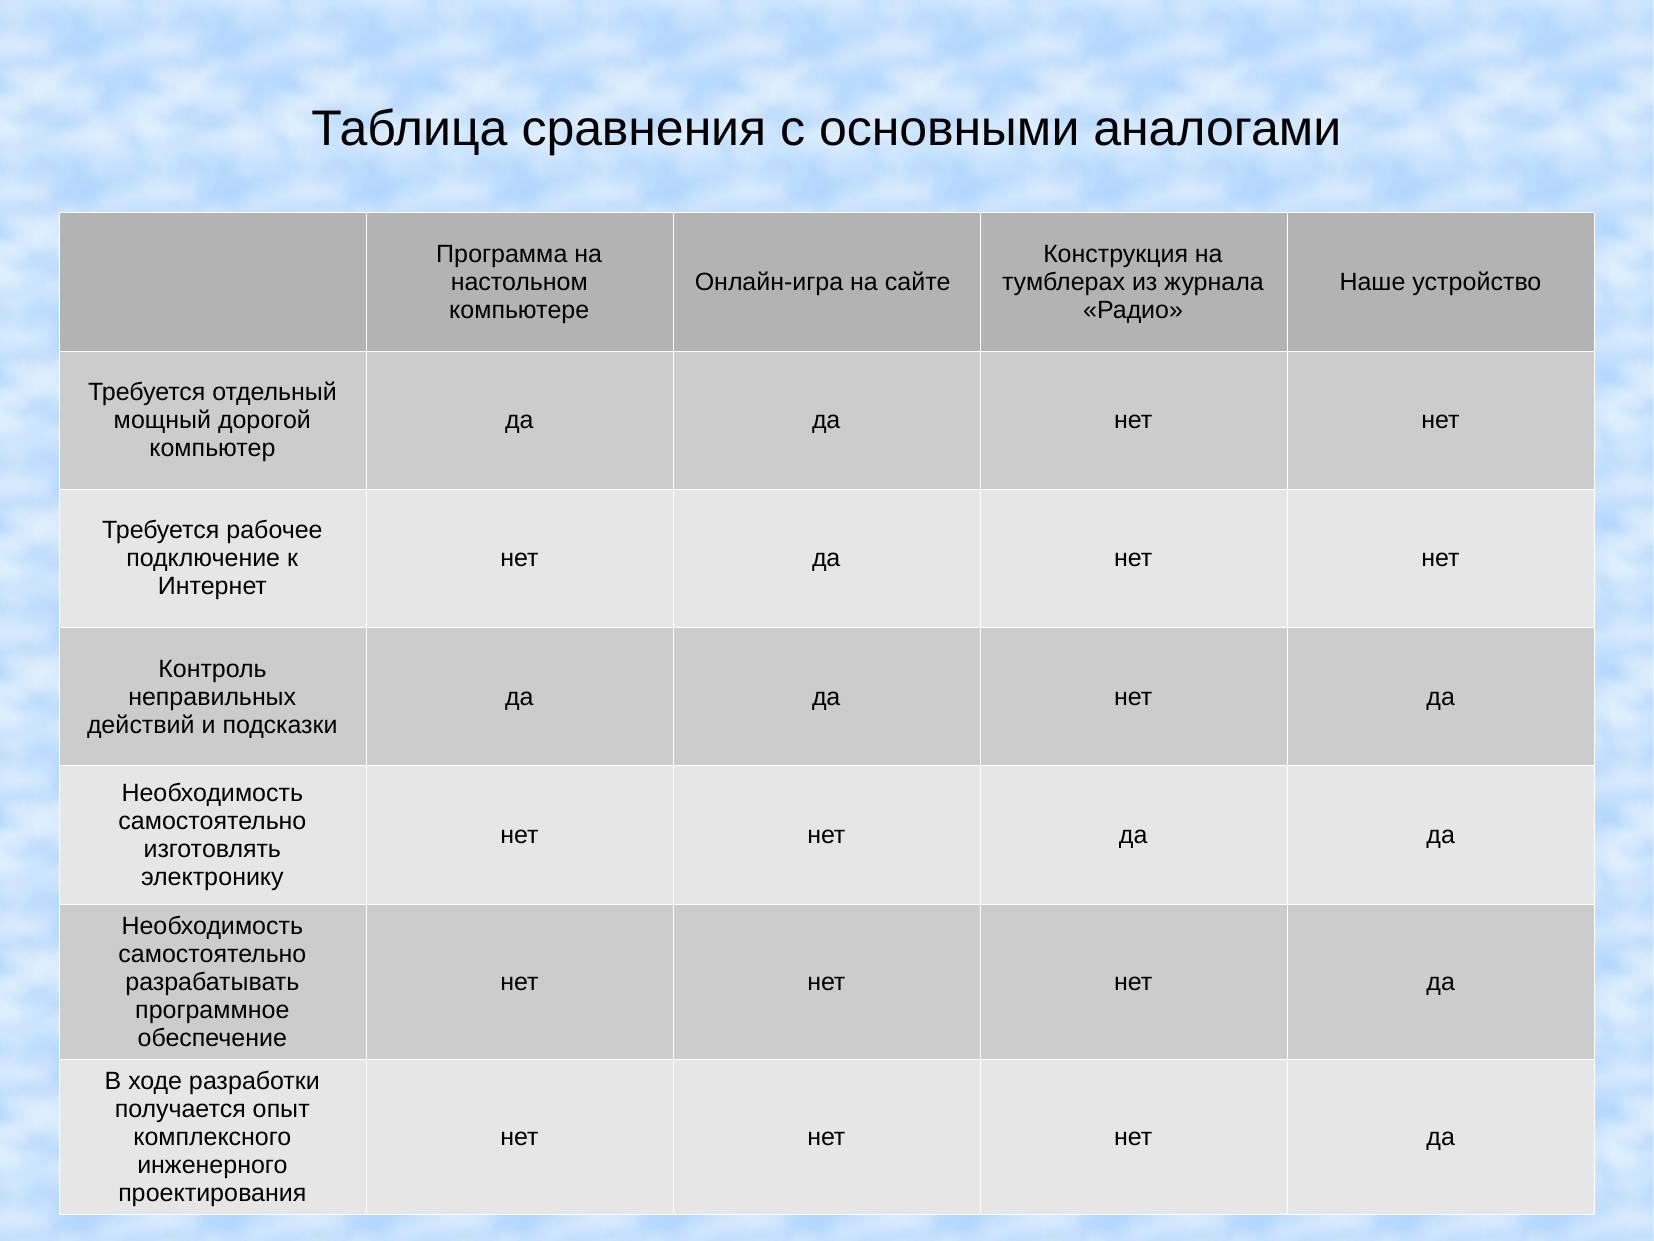

# Таблица сравнения с основными аналогами
| | Программа на настольном компьютере | Онлайн-игра на сайте | Конструкция на тумблерах из журнала «Радио» | Наше устройство |
| --- | --- | --- | --- | --- |
| Требуется отдельный мощный дорогой компьютер | да | да | нет | нет |
| Требуется рабочее подключение к Интернет | нет | да | нет | нет |
| Контроль неправильных действий и подсказки | да | да | нет | да |
| Необходимость самостоятельно изготовлять электронику | нет | нет | да | да |
| Необходимость самостоятельно разрабатывать программное обеспечение | нет | нет | нет | да |
| В ходе разработки получается опыт комплексного инженерного проектирования | нет | нет | нет | да |